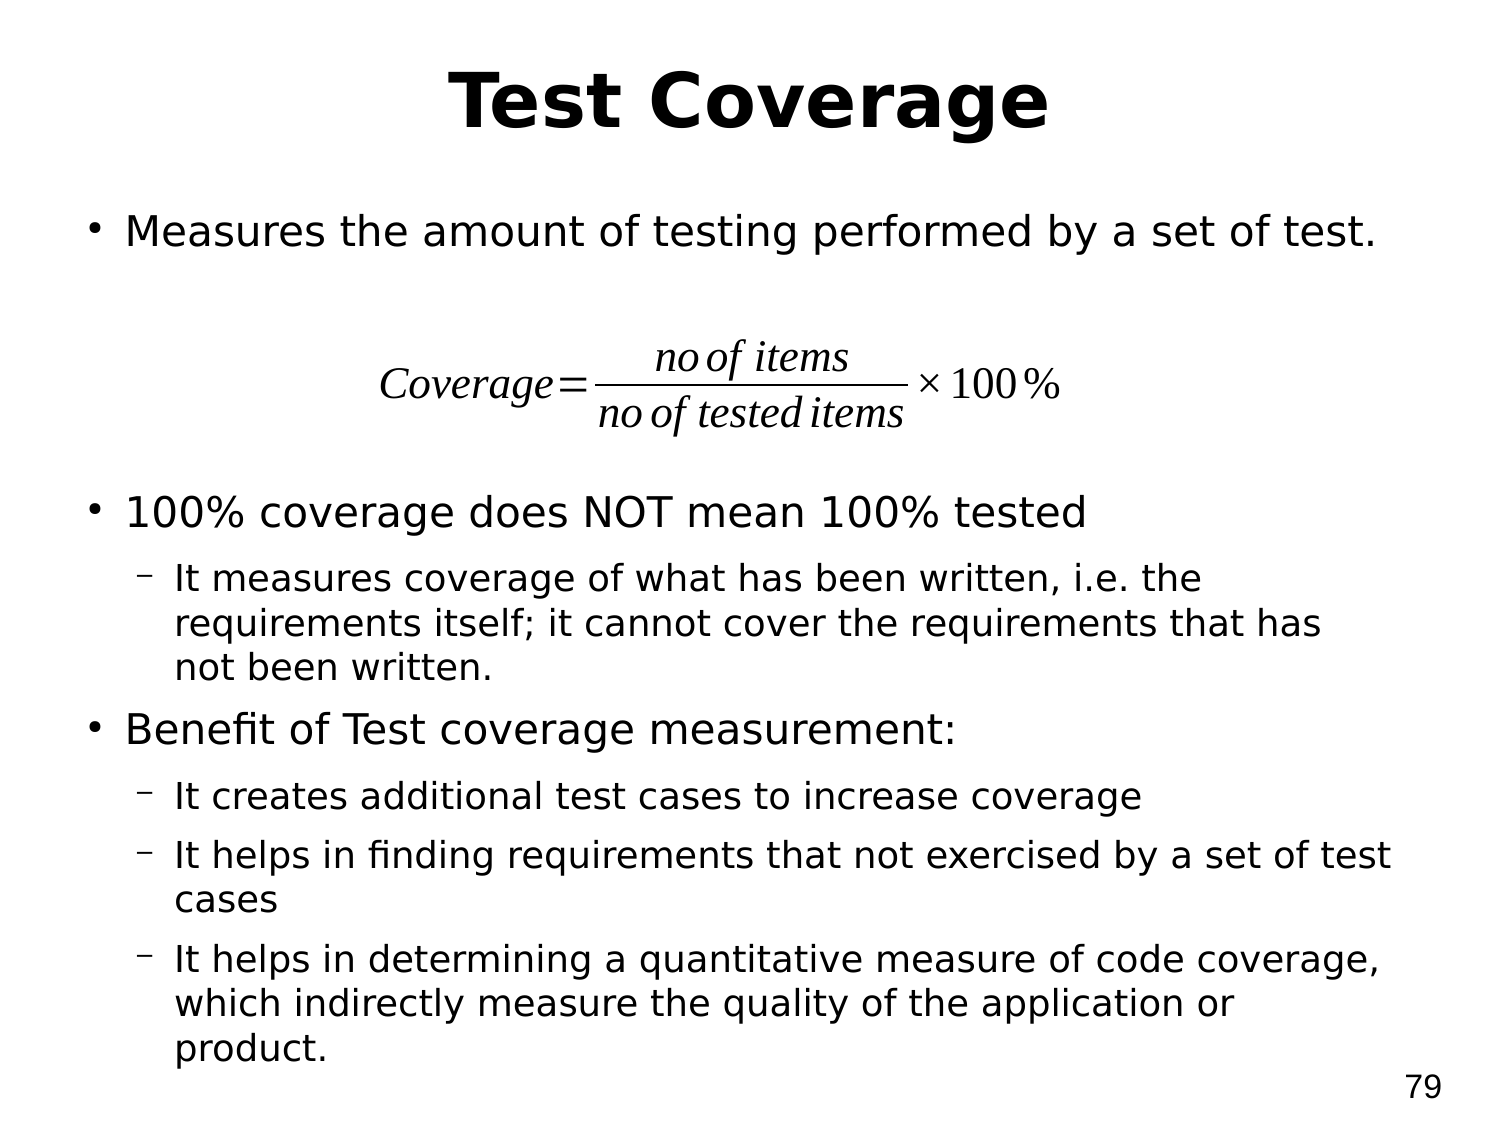

# Test Coverage
Measures the amount of testing performed by a set of test.
100% coverage does NOT mean 100% tested
It measures coverage of what has been written, i.e. the requirements itself; it cannot cover the requirements that has not been written.
Benefit of Test coverage measurement:
It creates additional test cases to increase coverage
It helps in finding requirements that not exercised by a set of test cases
It helps in determining a quantitative measure of code coverage, which indirectly measure the quality of the application or product.